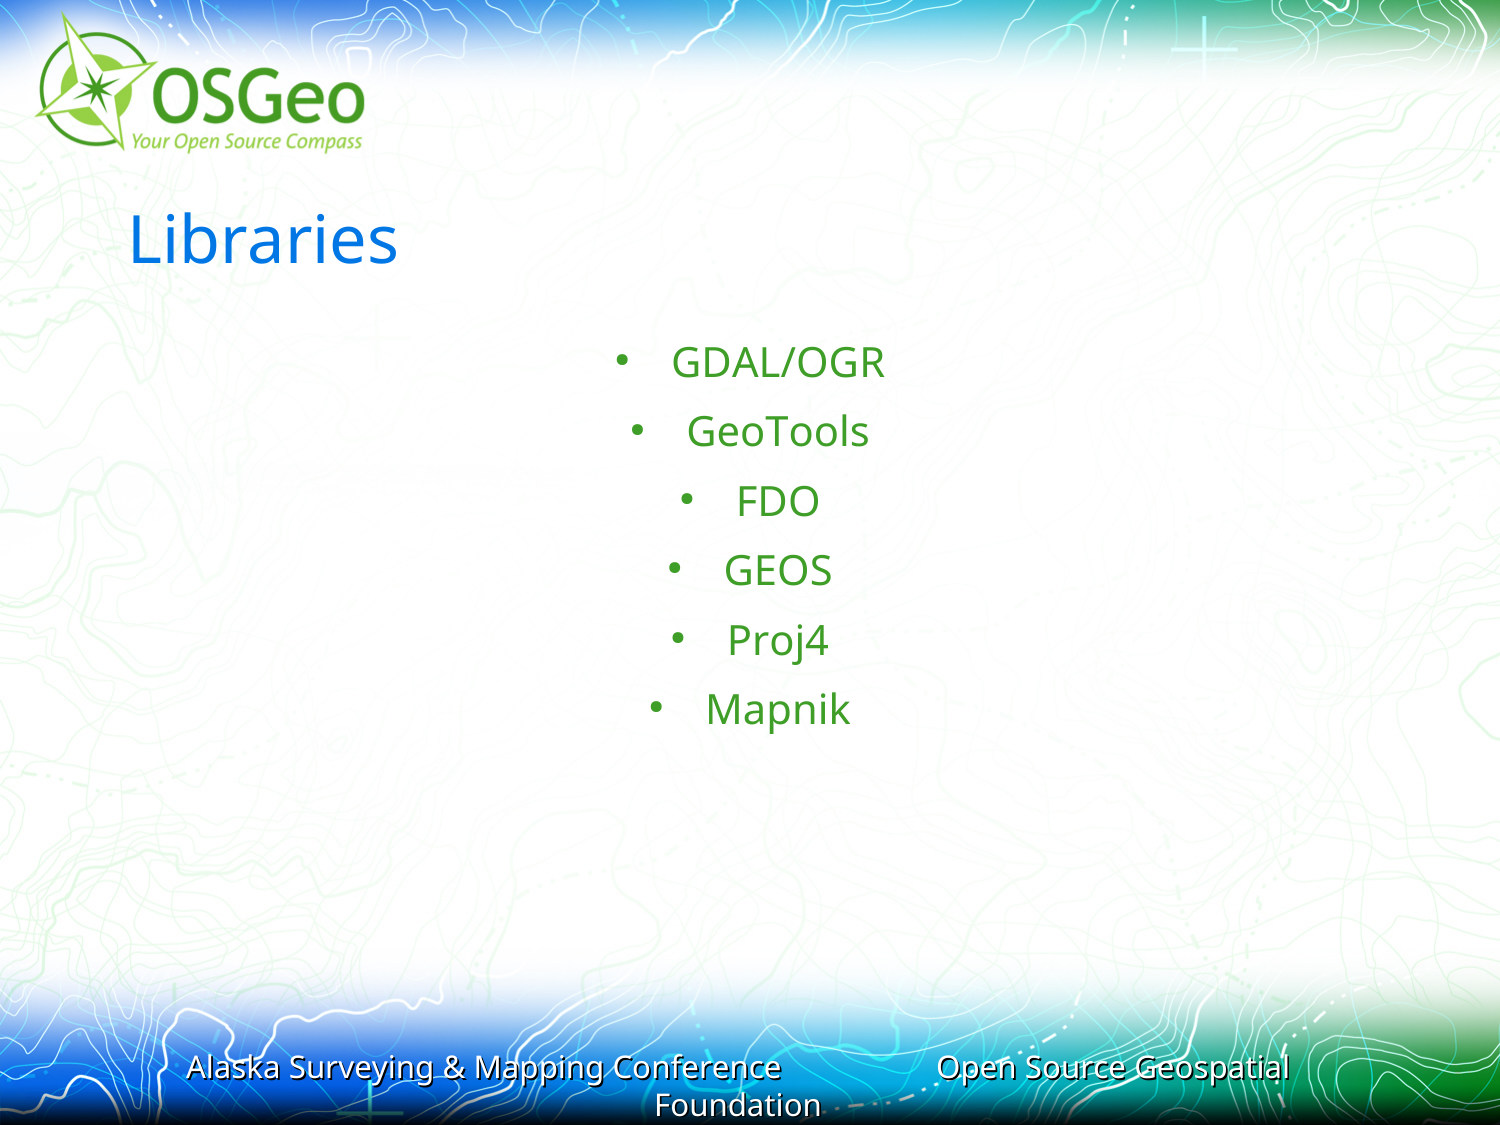

# Libraries
GDAL/OGR
GeoTools
FDO
GEOS
Proj4
Mapnik